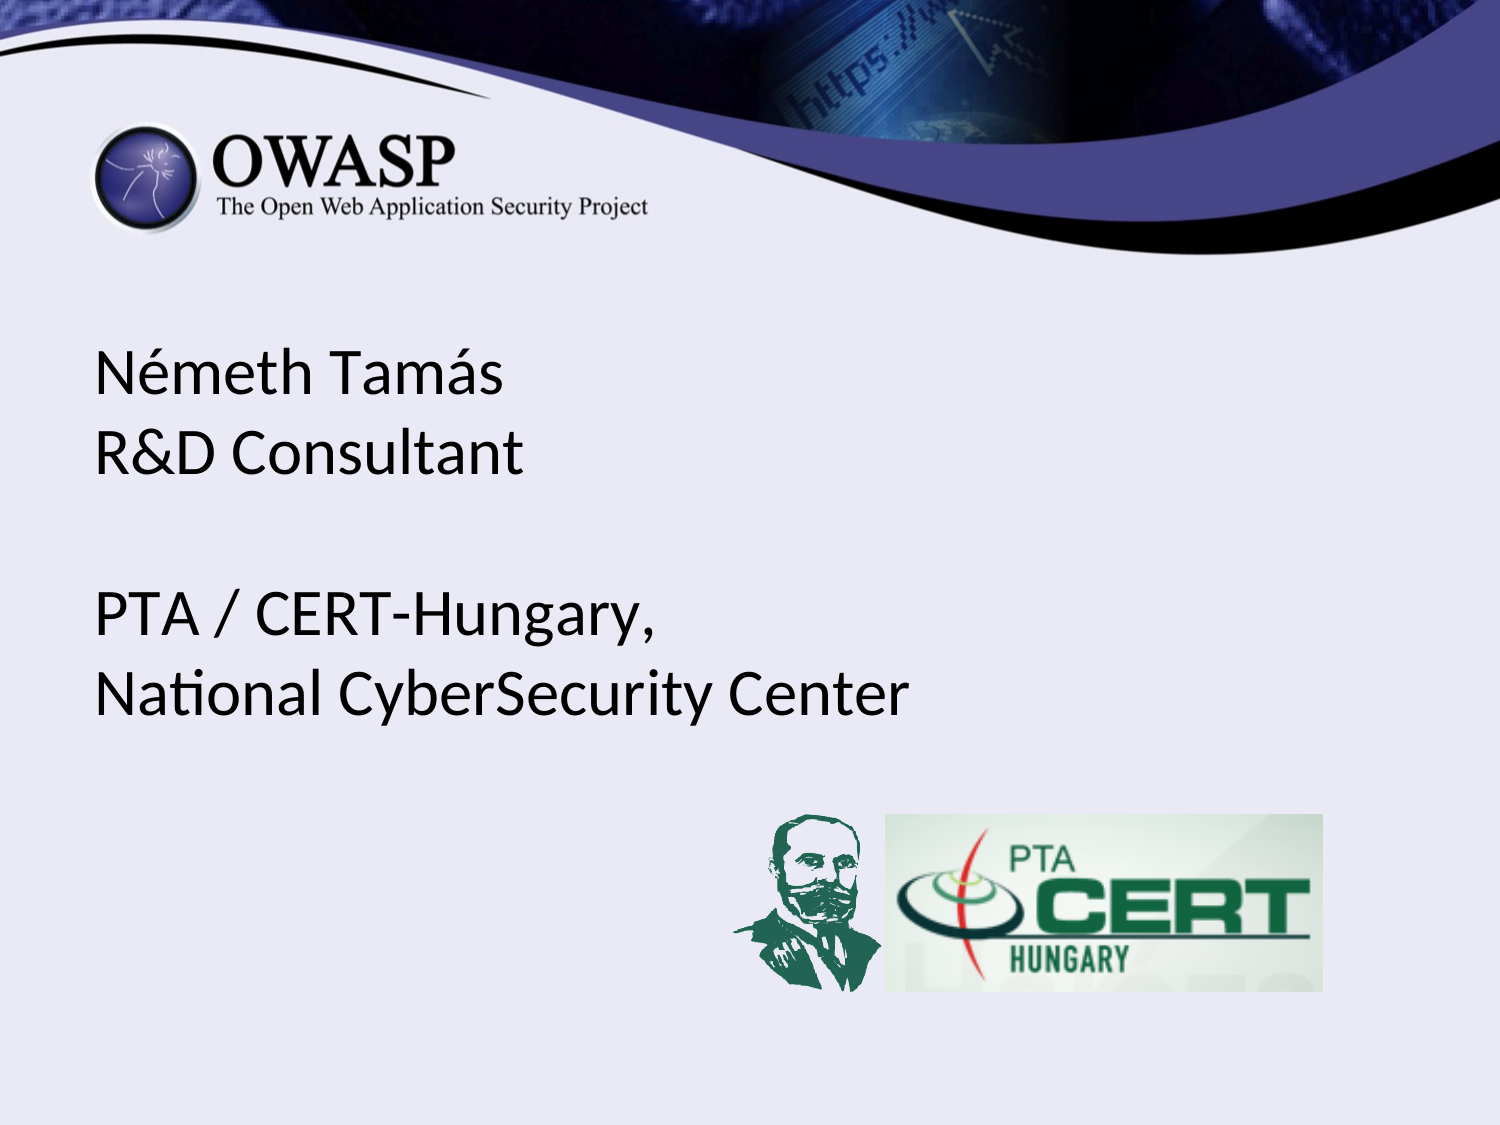

Németh Tamás
R&D Consultant
PTA / CERT-Hungary,
National CyberSecurity Center